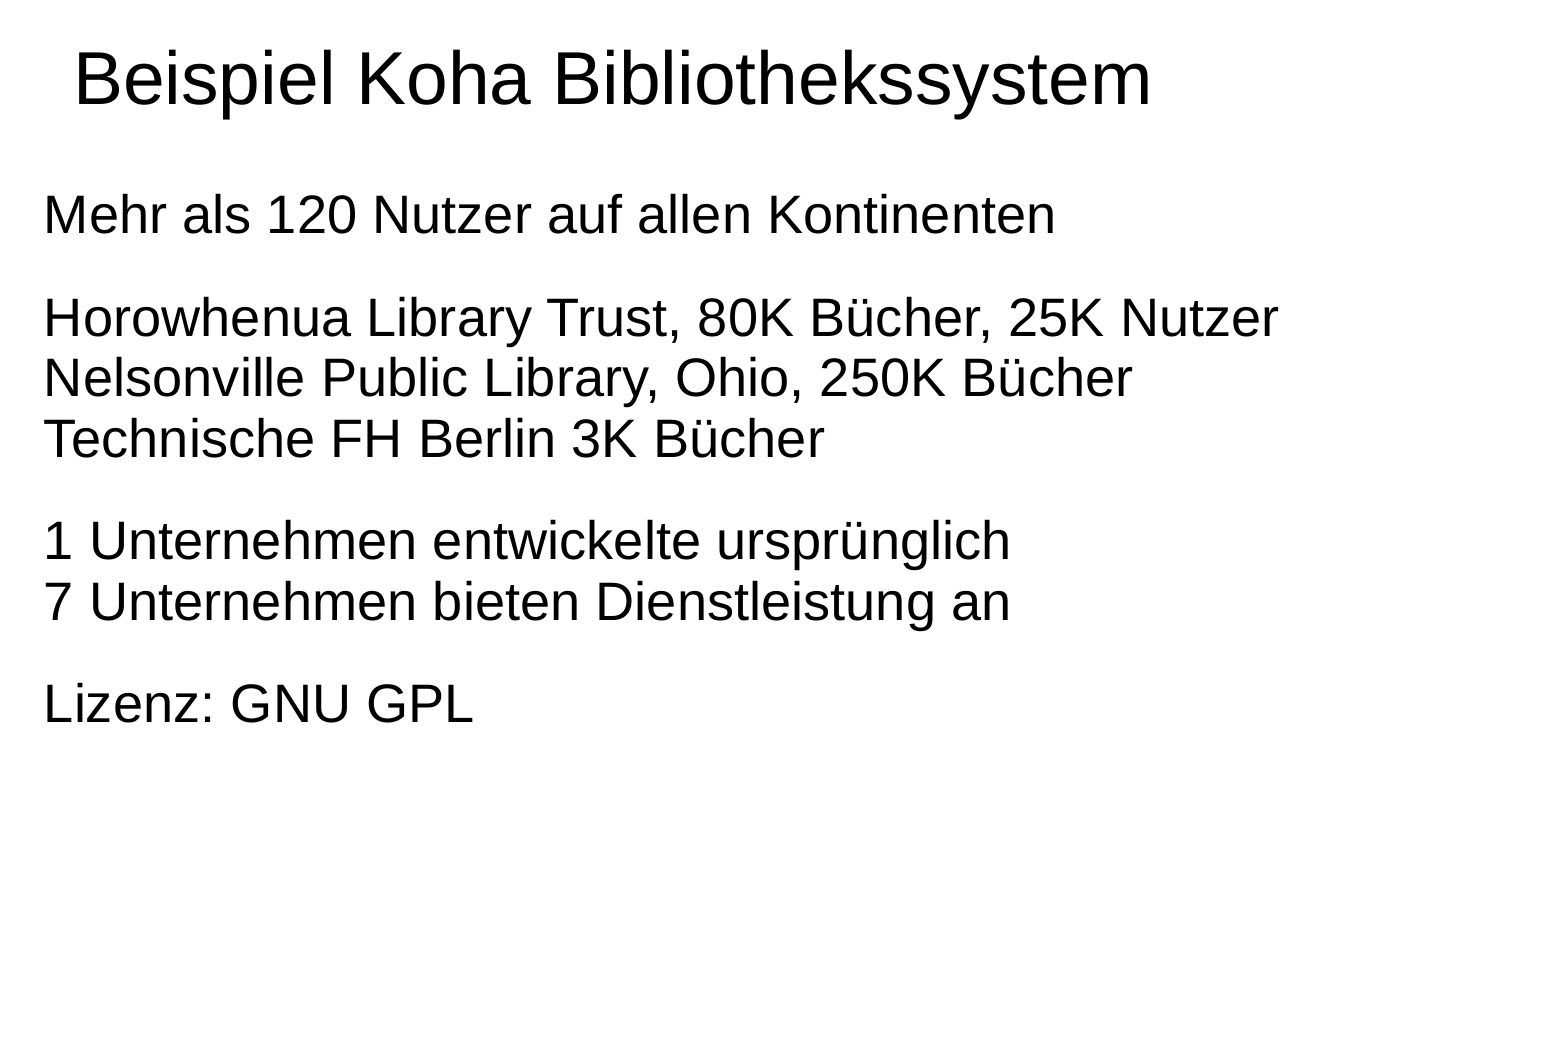

Beispiel Koha Bibliothekssystem
Mehr als 120 Nutzer auf allen Kontinenten
Horowhenua Library Trust, 80K Bücher, 25K Nutzer
Nelsonville Public Library, Ohio, 250K Bücher
Technische FH Berlin 3K Bücher
1 Unternehmen entwickelte ursprünglich
7 Unternehmen bieten Dienstleistung an
Lizenz: GNU GPL